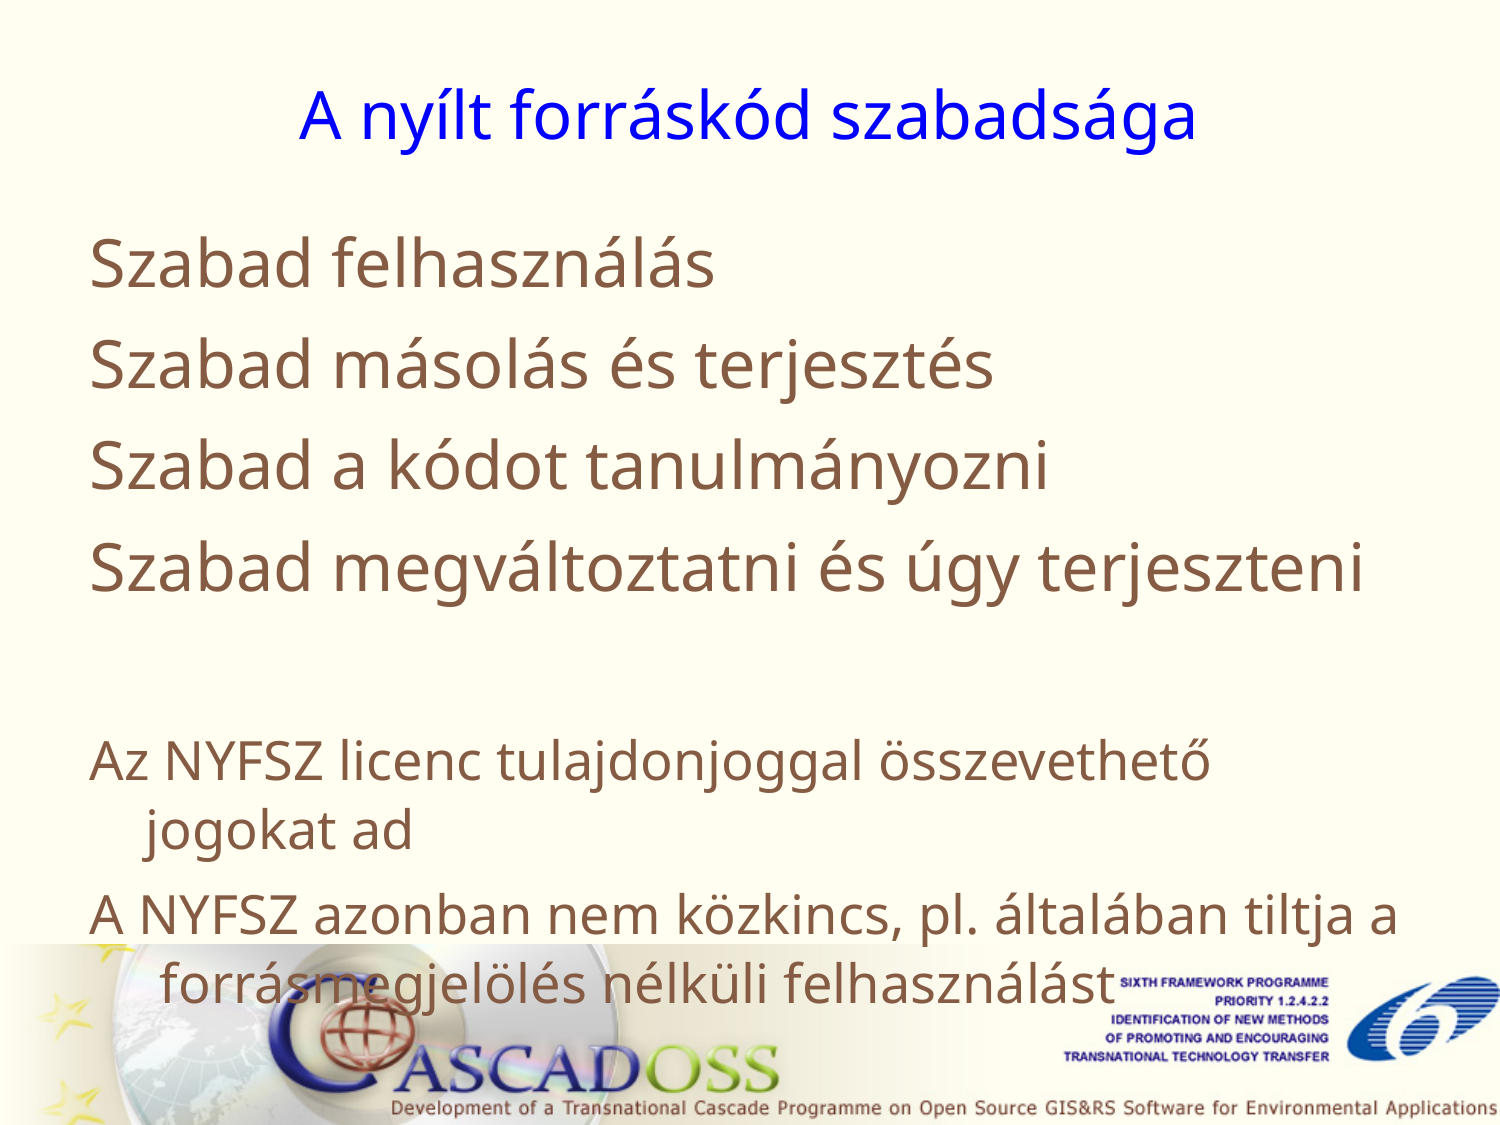

# A nyílt forráskód szabadsága
Szabad felhasználás
Szabad másolás és terjesztés
Szabad a kódot tanulmányozni
Szabad megváltoztatni és úgy terjeszteni
Az NYFSZ licenc tulajdonjoggal összevethető jogokat ad
A NYFSZ azonban nem közkincs, pl. általában tiltja a forrásmegjelölés nélküli felhasználást